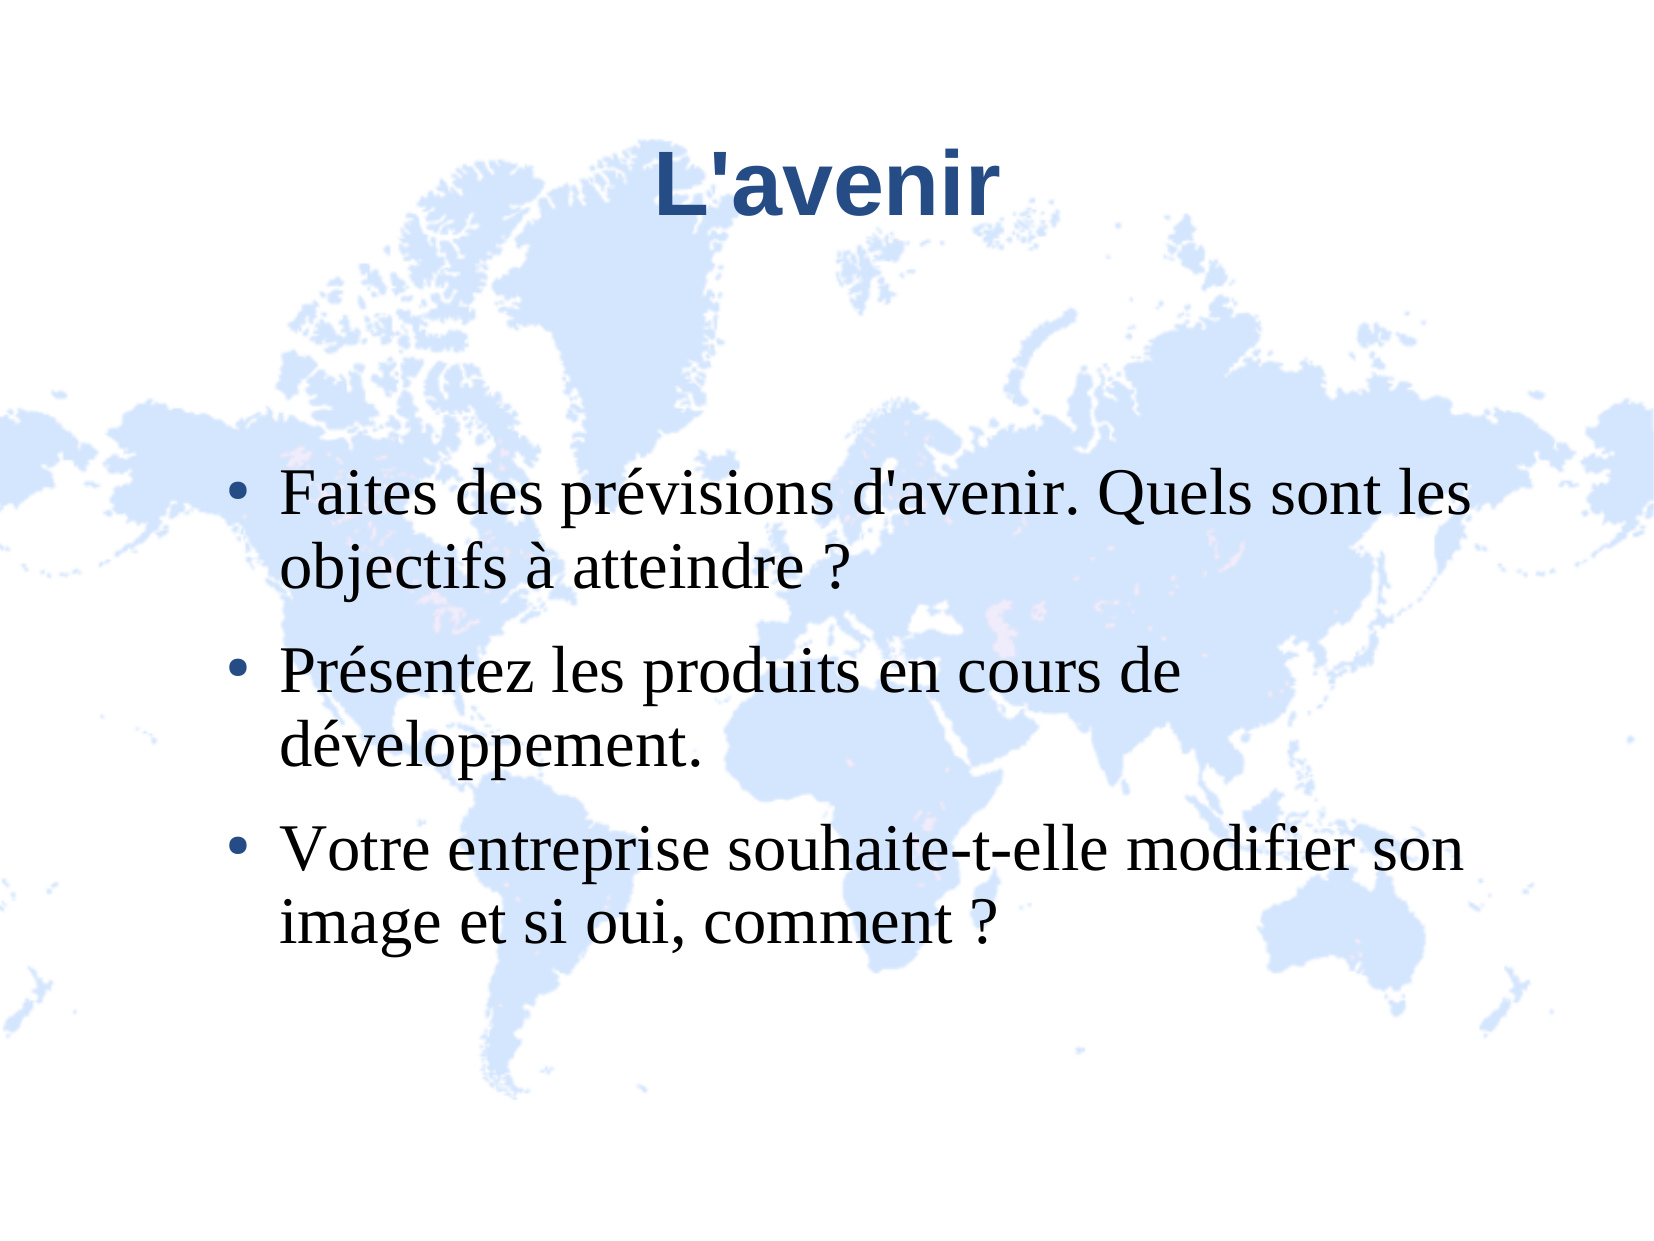

# L'avenir
Faites des prévisions d'avenir. Quels sont les objectifs à atteindre ?
Présentez les produits en cours de développement.
Votre entreprise souhaite-t-elle modifier son image et si oui, comment ?